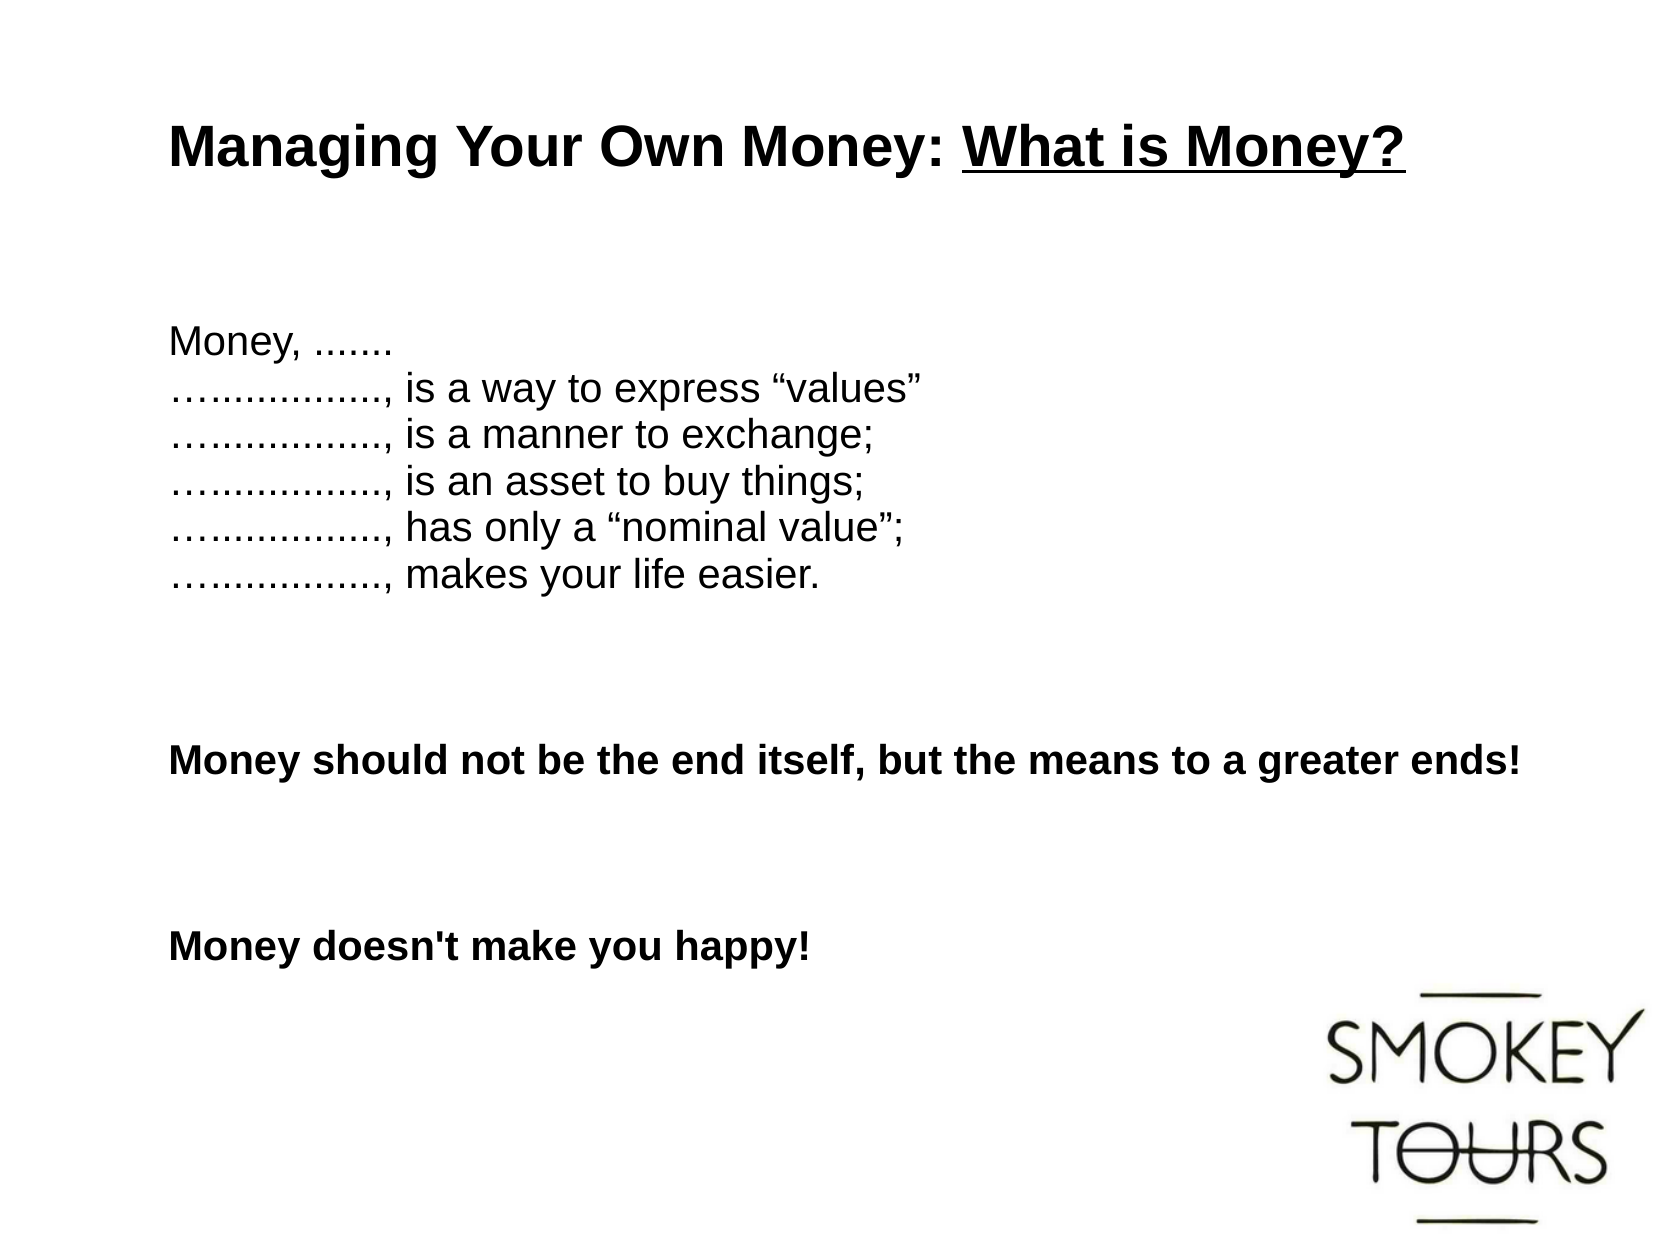

Managing Your Own Money: What is Money?
Money, .......
…..............., is a way to express “values”
…..............., is a manner to exchange;
…..............., is an asset to buy things;
…..............., has only a “nominal value”;
…..............., makes your life easier.
Money should not be the end itself, but the means to a greater ends!
Money doesn't make you happy!